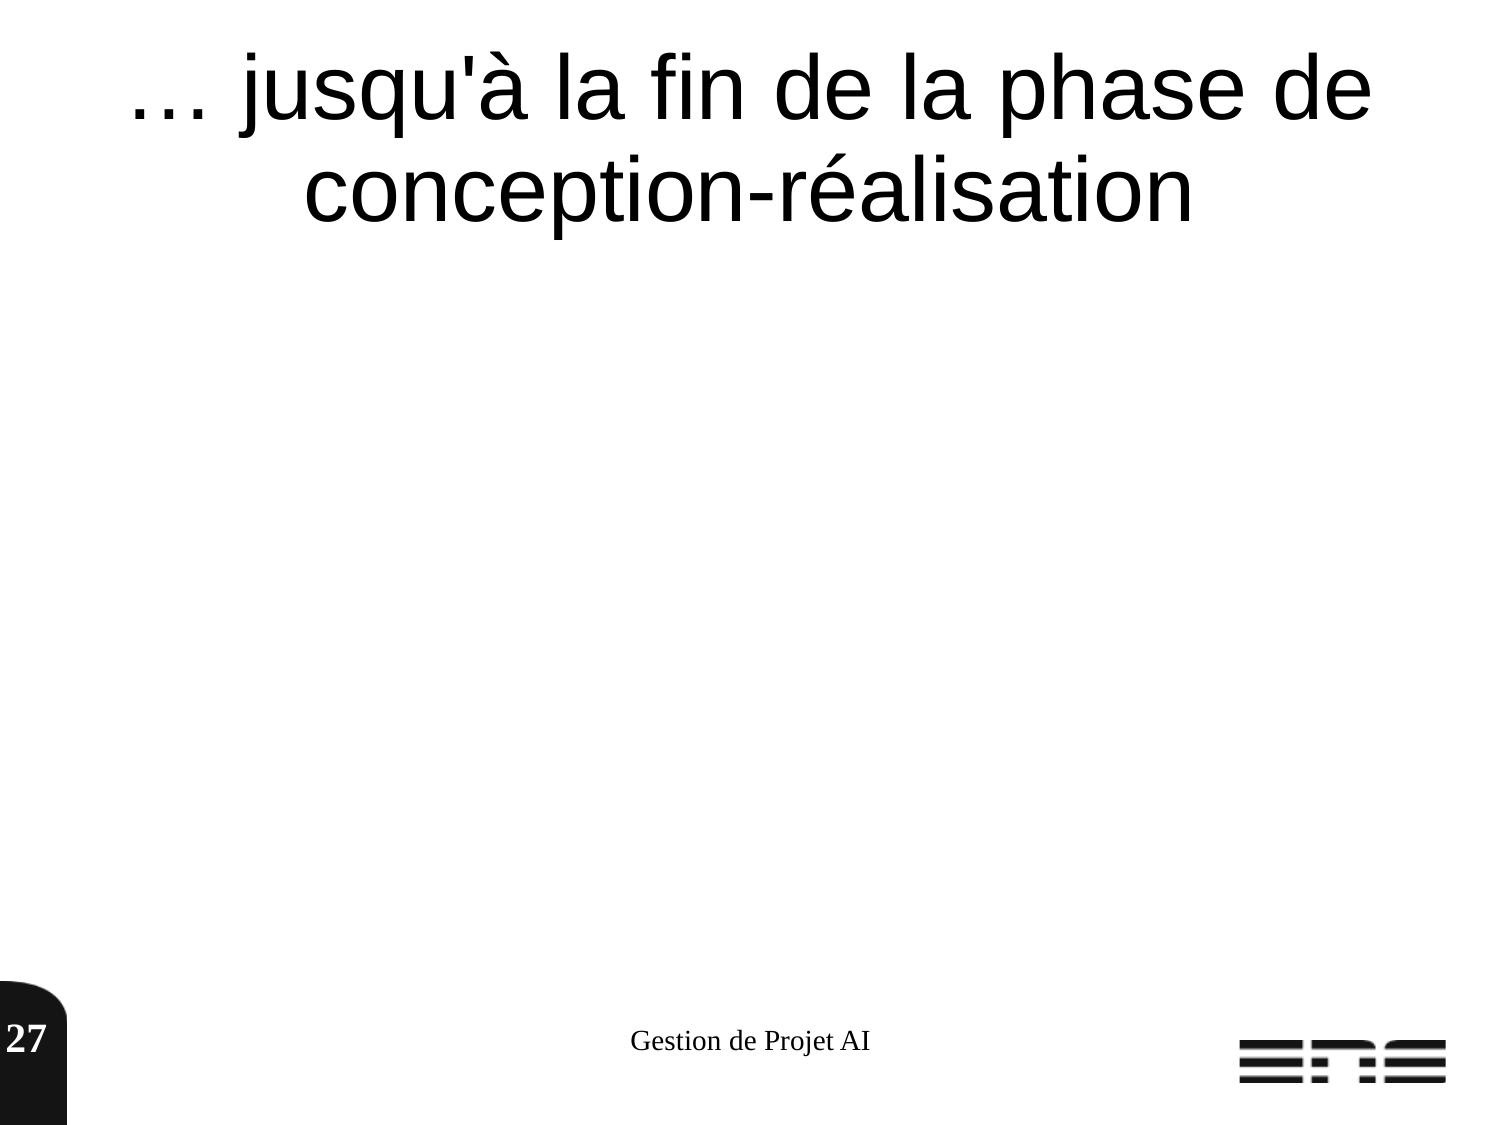

# … jusqu'à la fin de la phase de conception-réalisation
27
Gestion de Projet AI